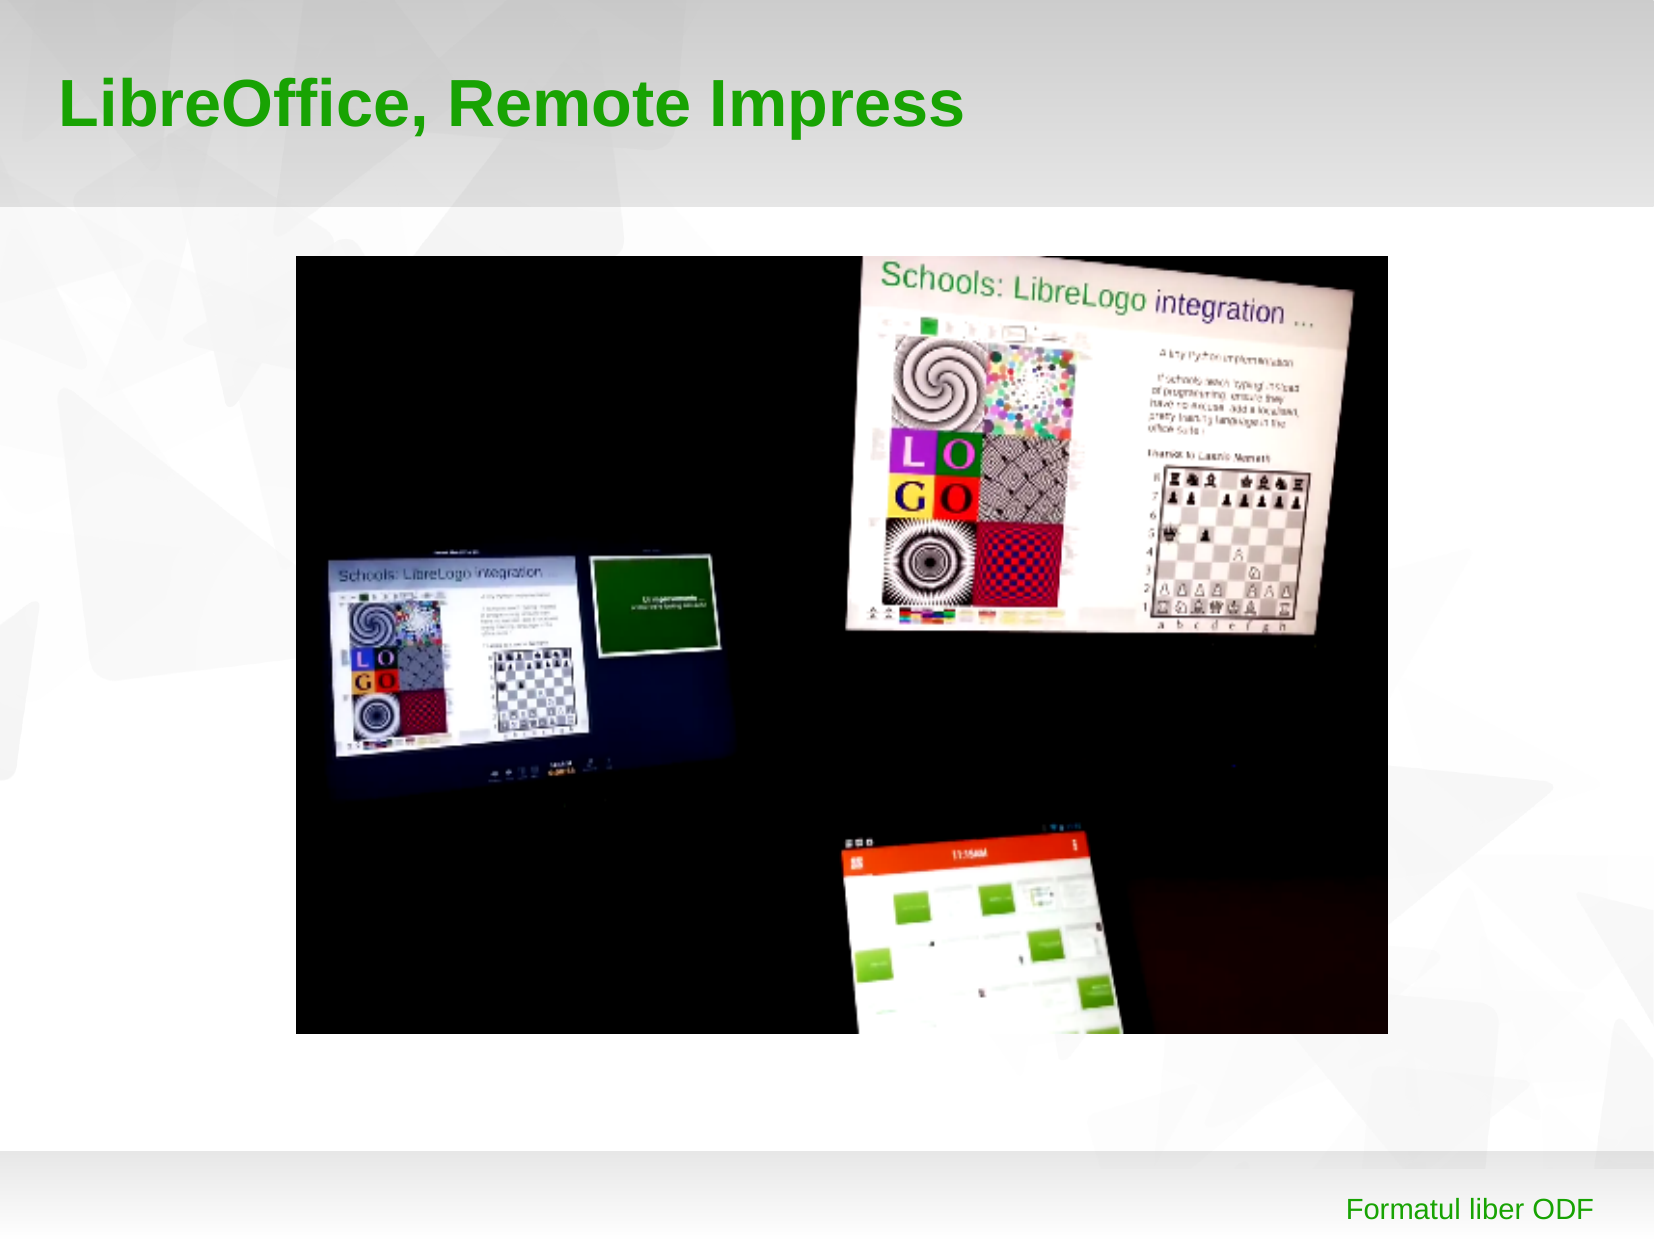

# LibreOffice, Remote Impress
Formatul liber ODF